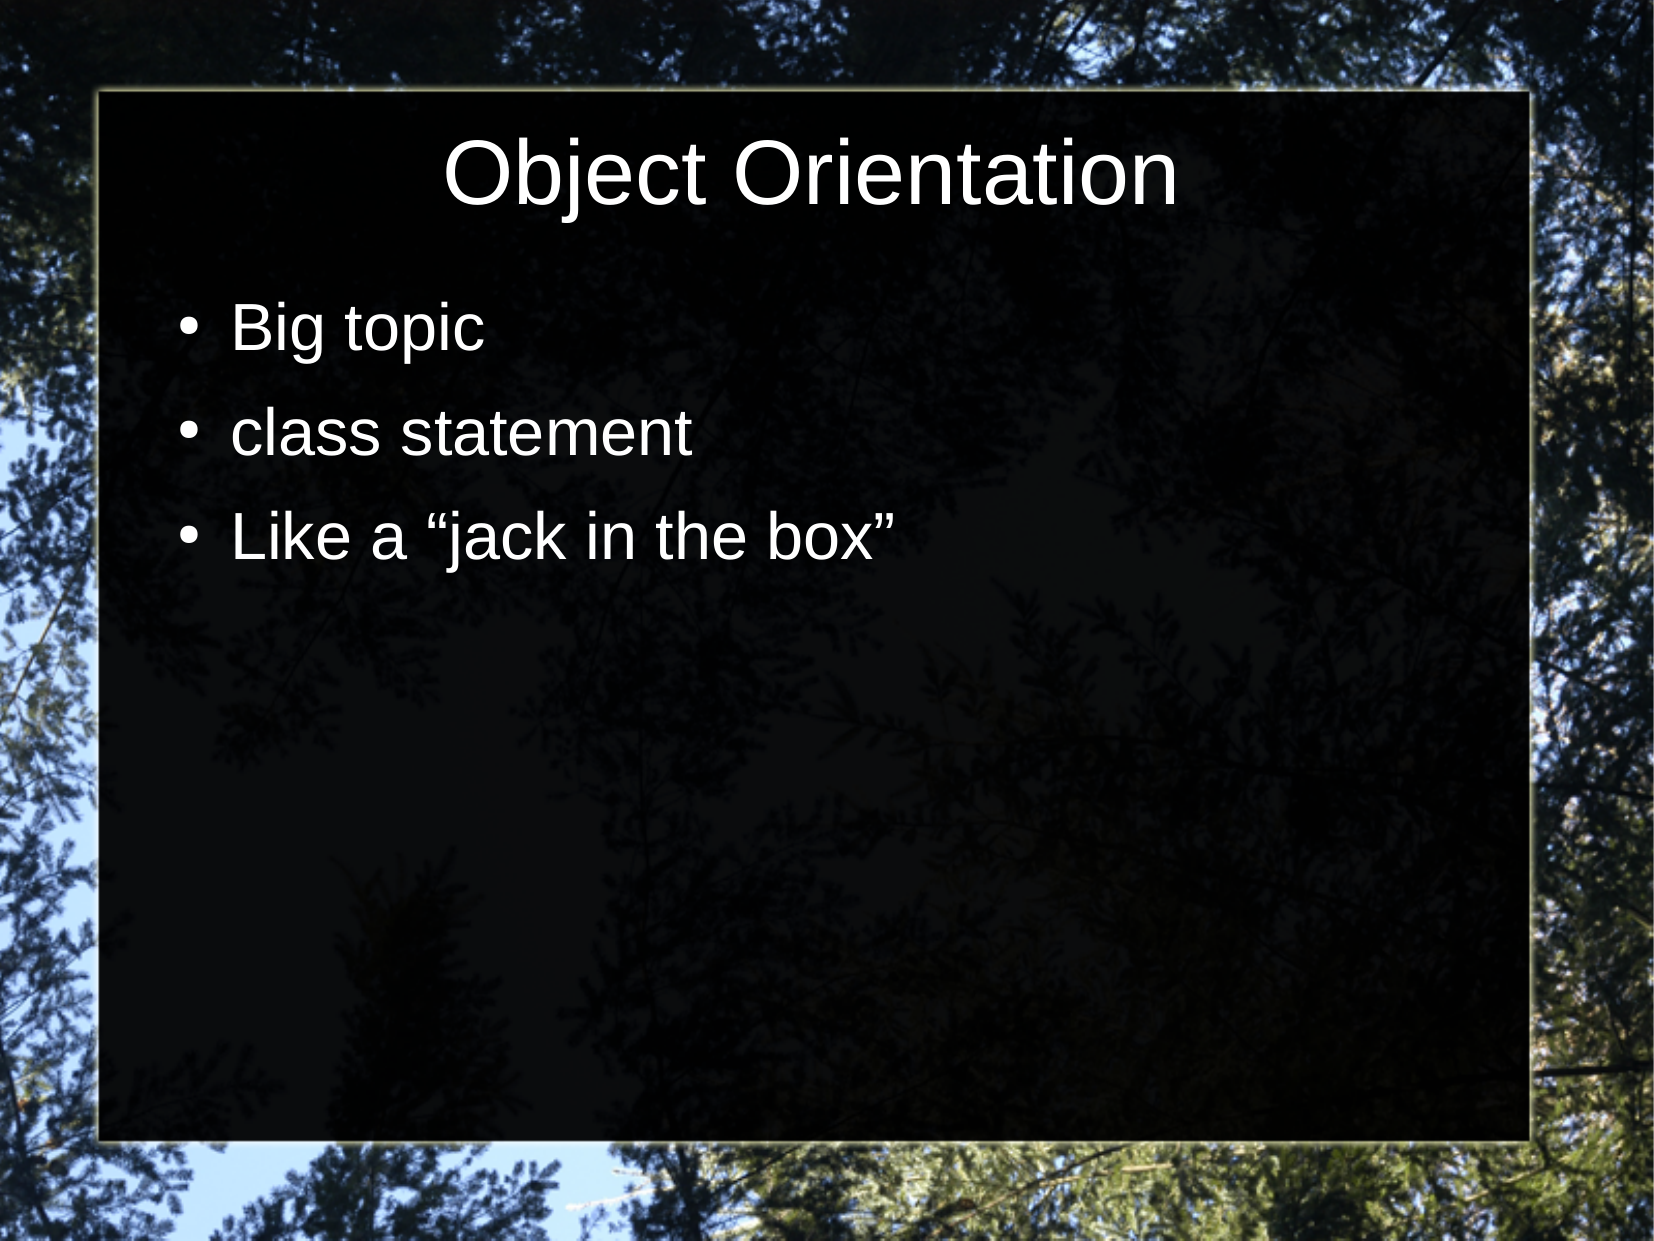

# Object Orientation
Big topic
class statement
Like a “jack in the box”